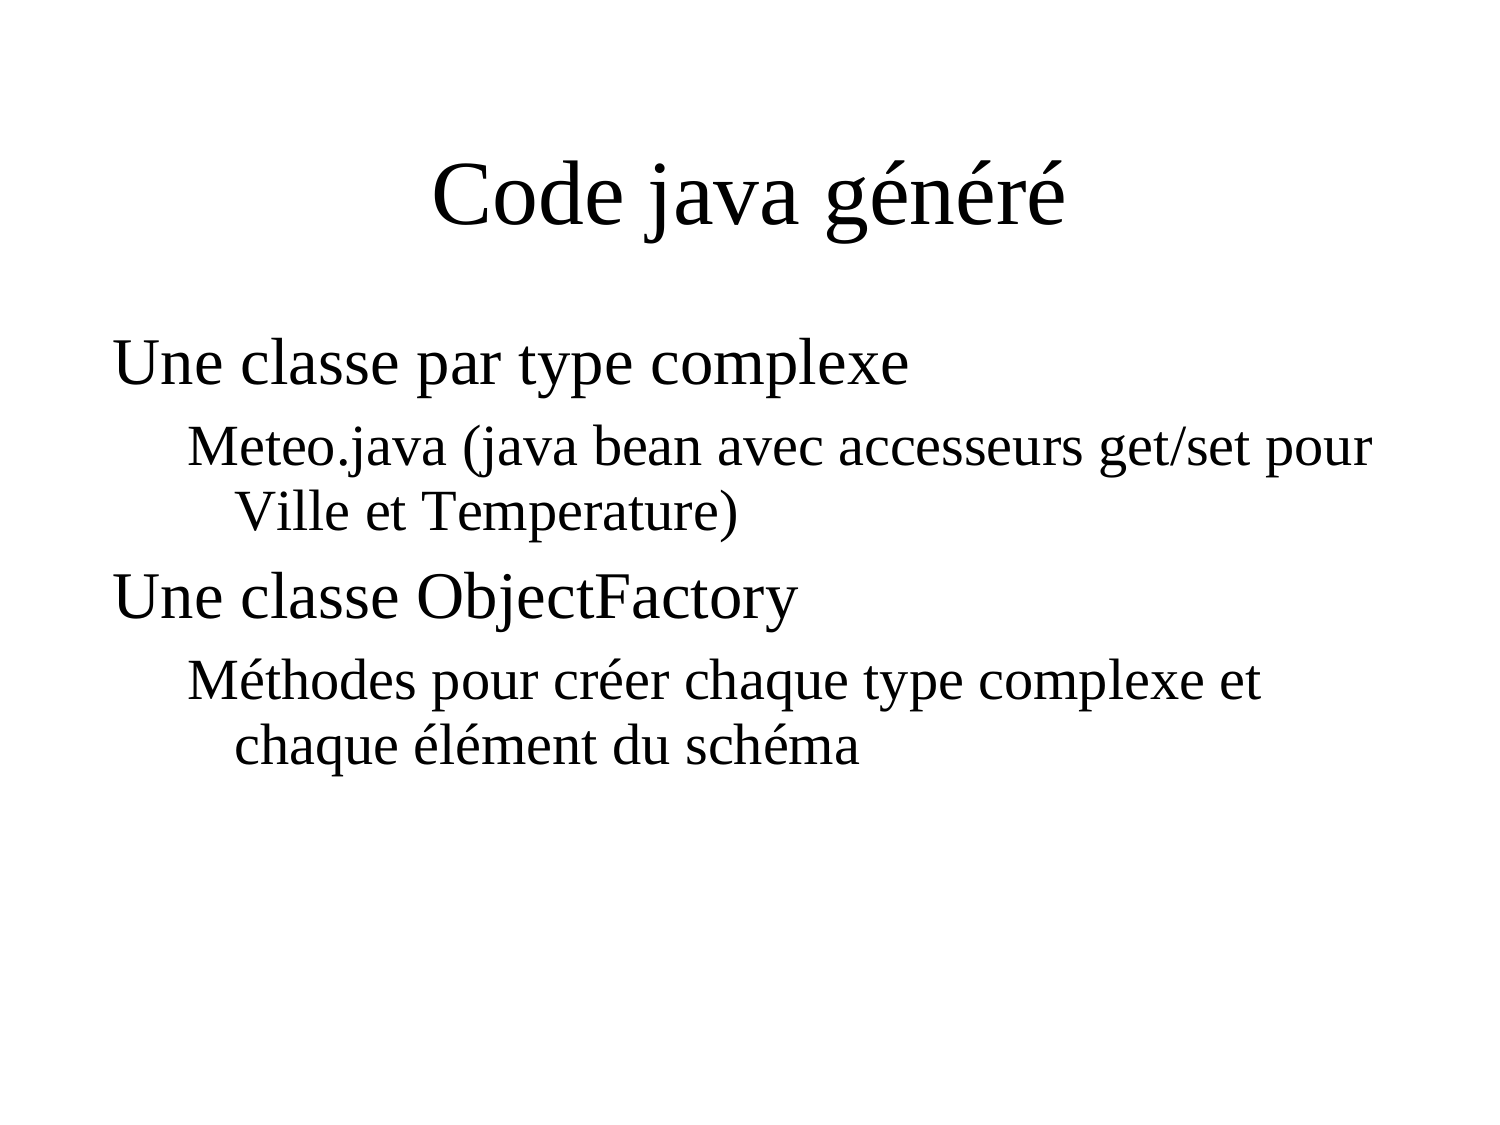

# Code java généré
Une classe par type complexe
Meteo.java (java bean avec accesseurs get/set pour Ville et Temperature)
Une classe ObjectFactory
Méthodes pour créer chaque type complexe et chaque élément du schéma